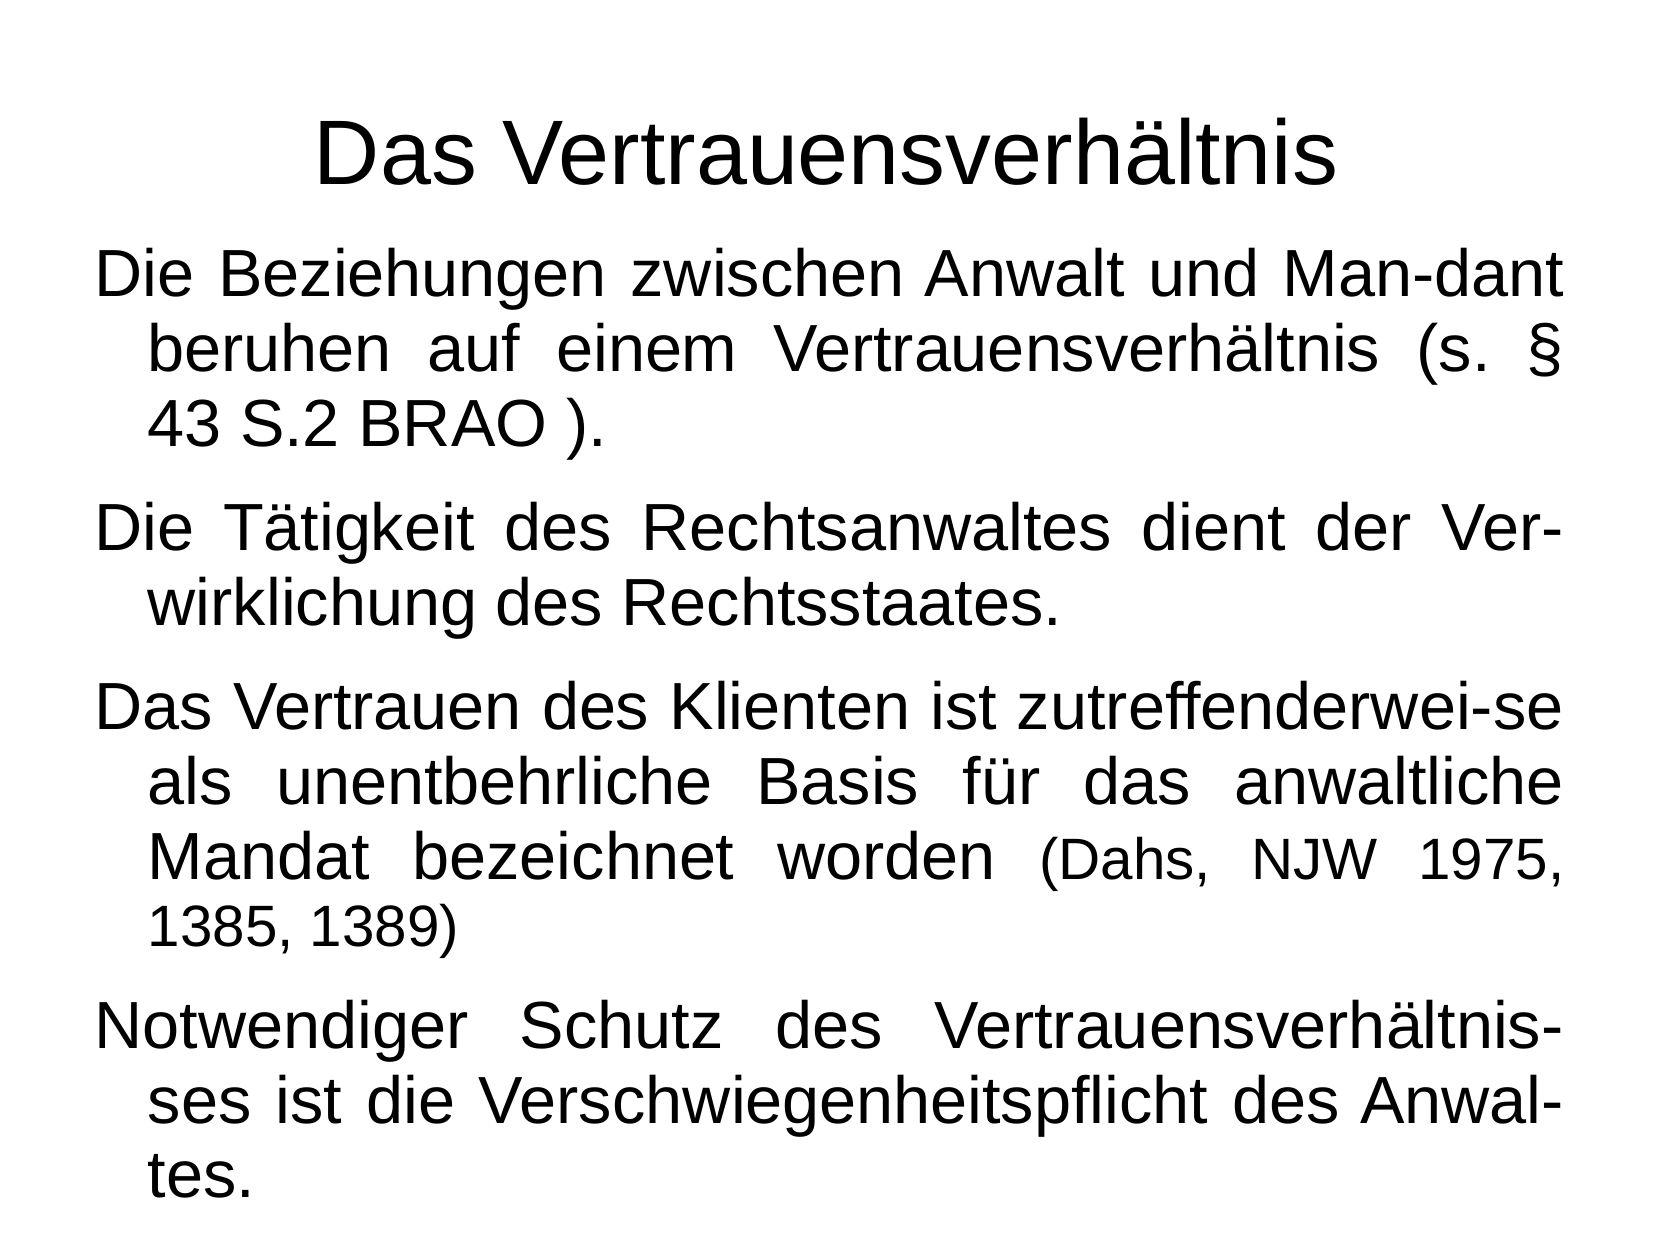

# Das Vertrauensverhältnis
Die Beziehungen zwischen Anwalt und Man-dant beruhen auf einem Vertrauensverhältnis (s. § 43 S.2 BRAO ).
Die Tätigkeit des Rechtsanwaltes dient der Ver-wirklichung des Rechtsstaates.
Das Vertrauen des Klienten ist zutreffenderwei-se als unentbehrliche Basis für das anwaltliche Mandat bezeichnet worden (Dahs, NJW 1975, 1385, 1389)
Notwendiger Schutz des Vertrauensverhältnis-ses ist die Verschwiegenheitspflicht des Anwal-tes.